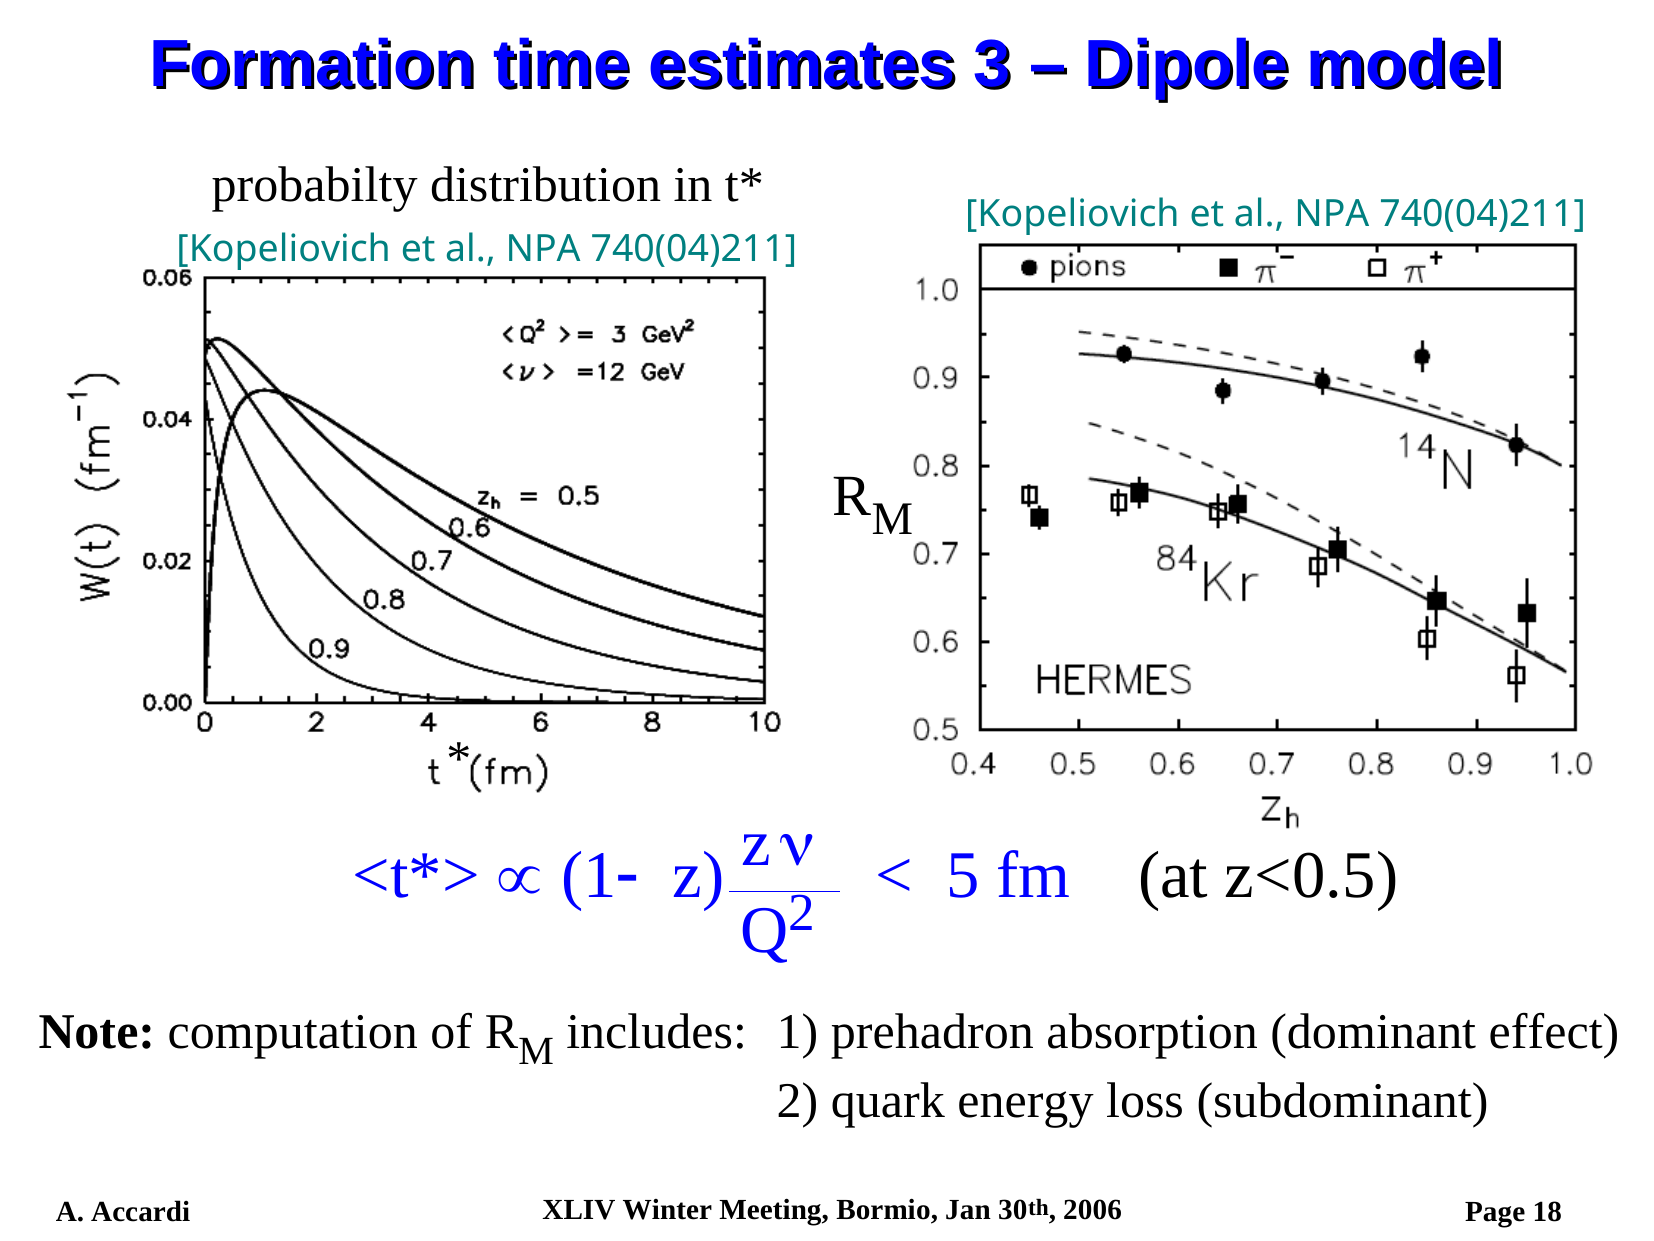

Formation time estimates 3 – Dipole model
probabilty distribution in t*
[Kopeliovich et al., NPA 740(04)211]
[Kopeliovich et al., NPA 740(04)211]
*
 RM
z n
 <t*>  (1- z) < 5 fm (at z<0.5)
Q2
Note: computation of RM includes: 	1) prehadron absorption (dominant effect)
										2) quark energy loss (subdominant)
A. Accardi
XLIV Winter Meeting, Bormio, Jan 30th, 2006
Page